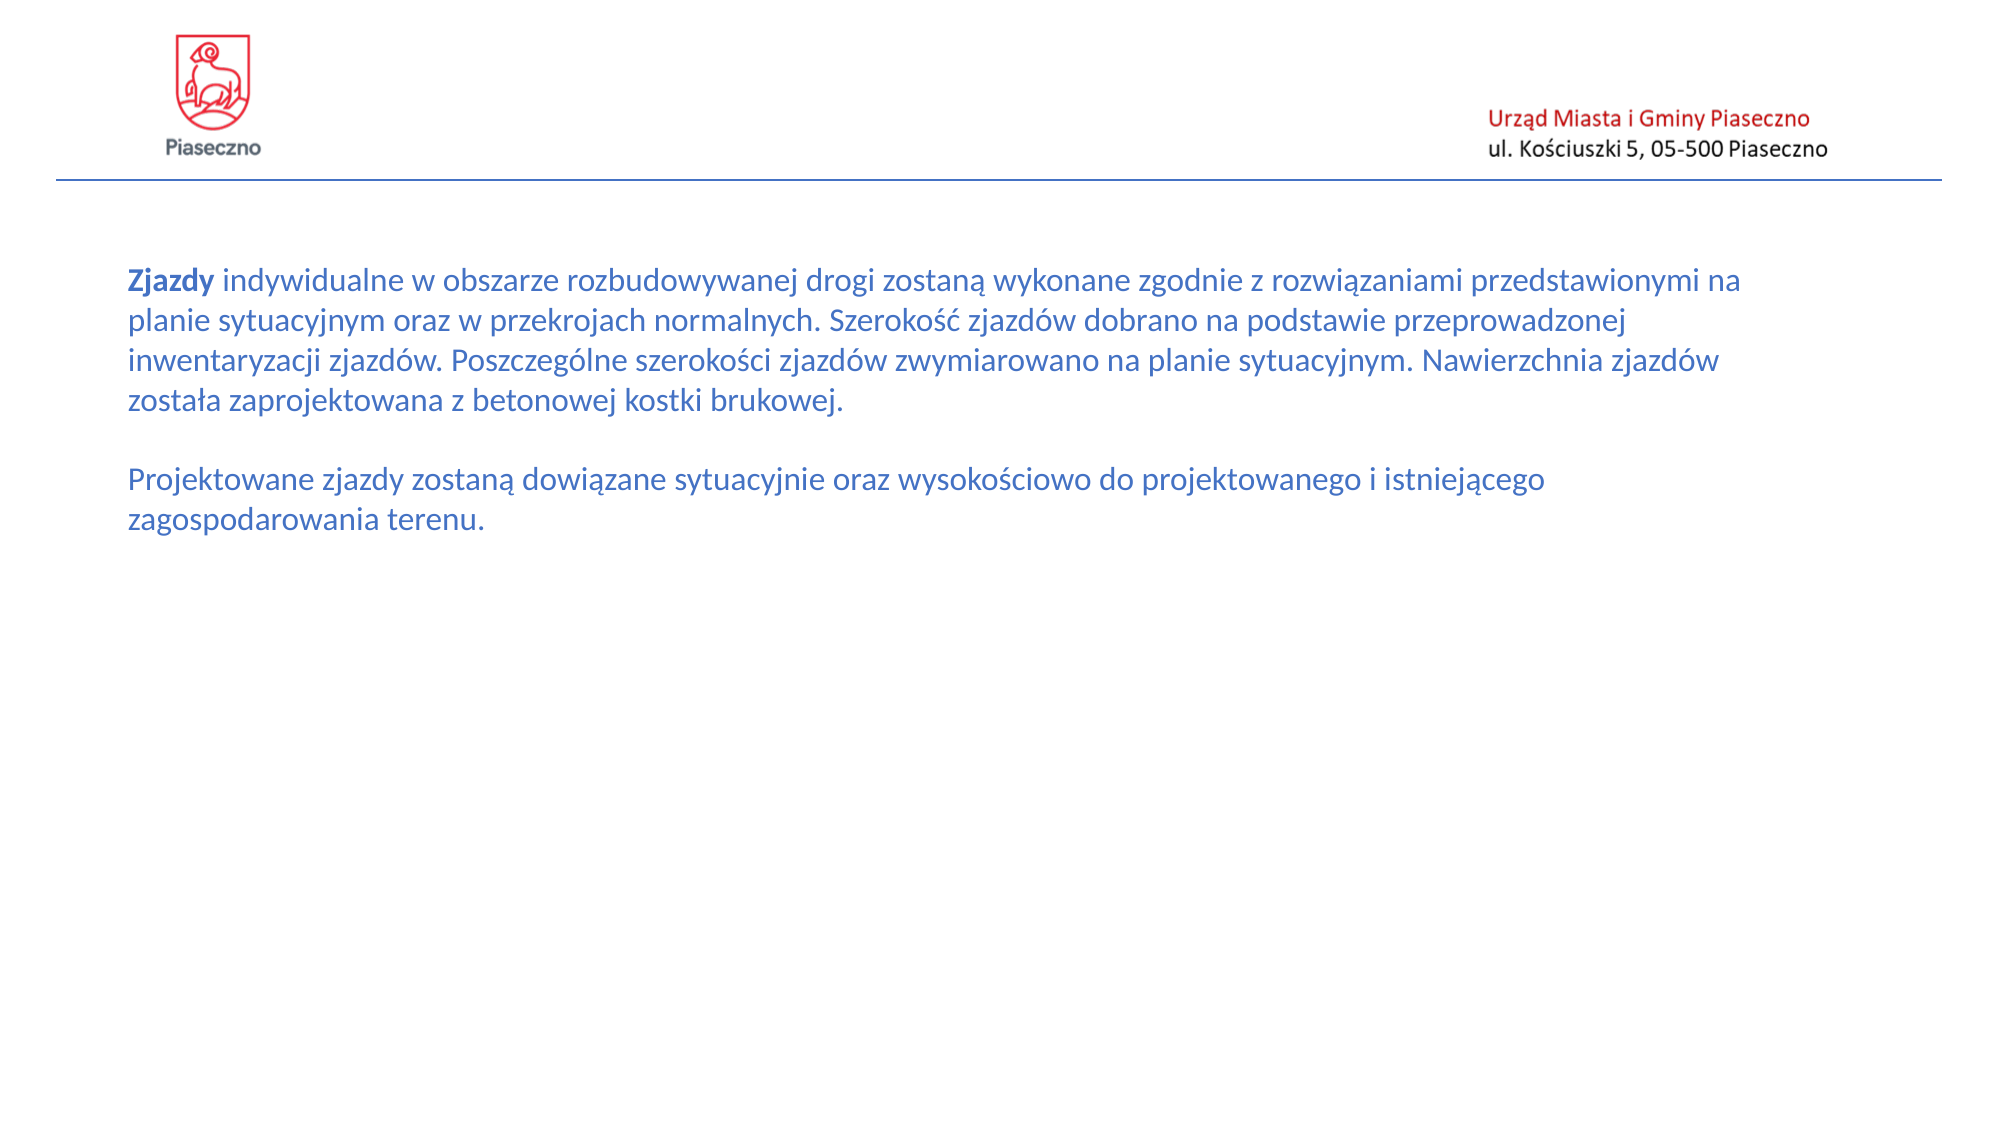

Zjazdy indywidualne w obszarze rozbudowywanej drogi zostaną wykonane zgodnie z rozwiązaniami przedstawionymi na planie sytuacyjnym oraz w przekrojach normalnych. Szerokość zjazdów dobrano na podstawie przeprowadzonej inwentaryzacji zjazdów. Poszczególne szerokości zjazdów zwymiarowano na planie sytuacyjnym. Nawierzchnia zjazdów została zaprojektowana z betonowej kostki brukowej.
Projektowane zjazdy zostaną dowiązane sytuacyjnie oraz wysokościowo do projektowanego i istniejącego zagospodarowania terenu.